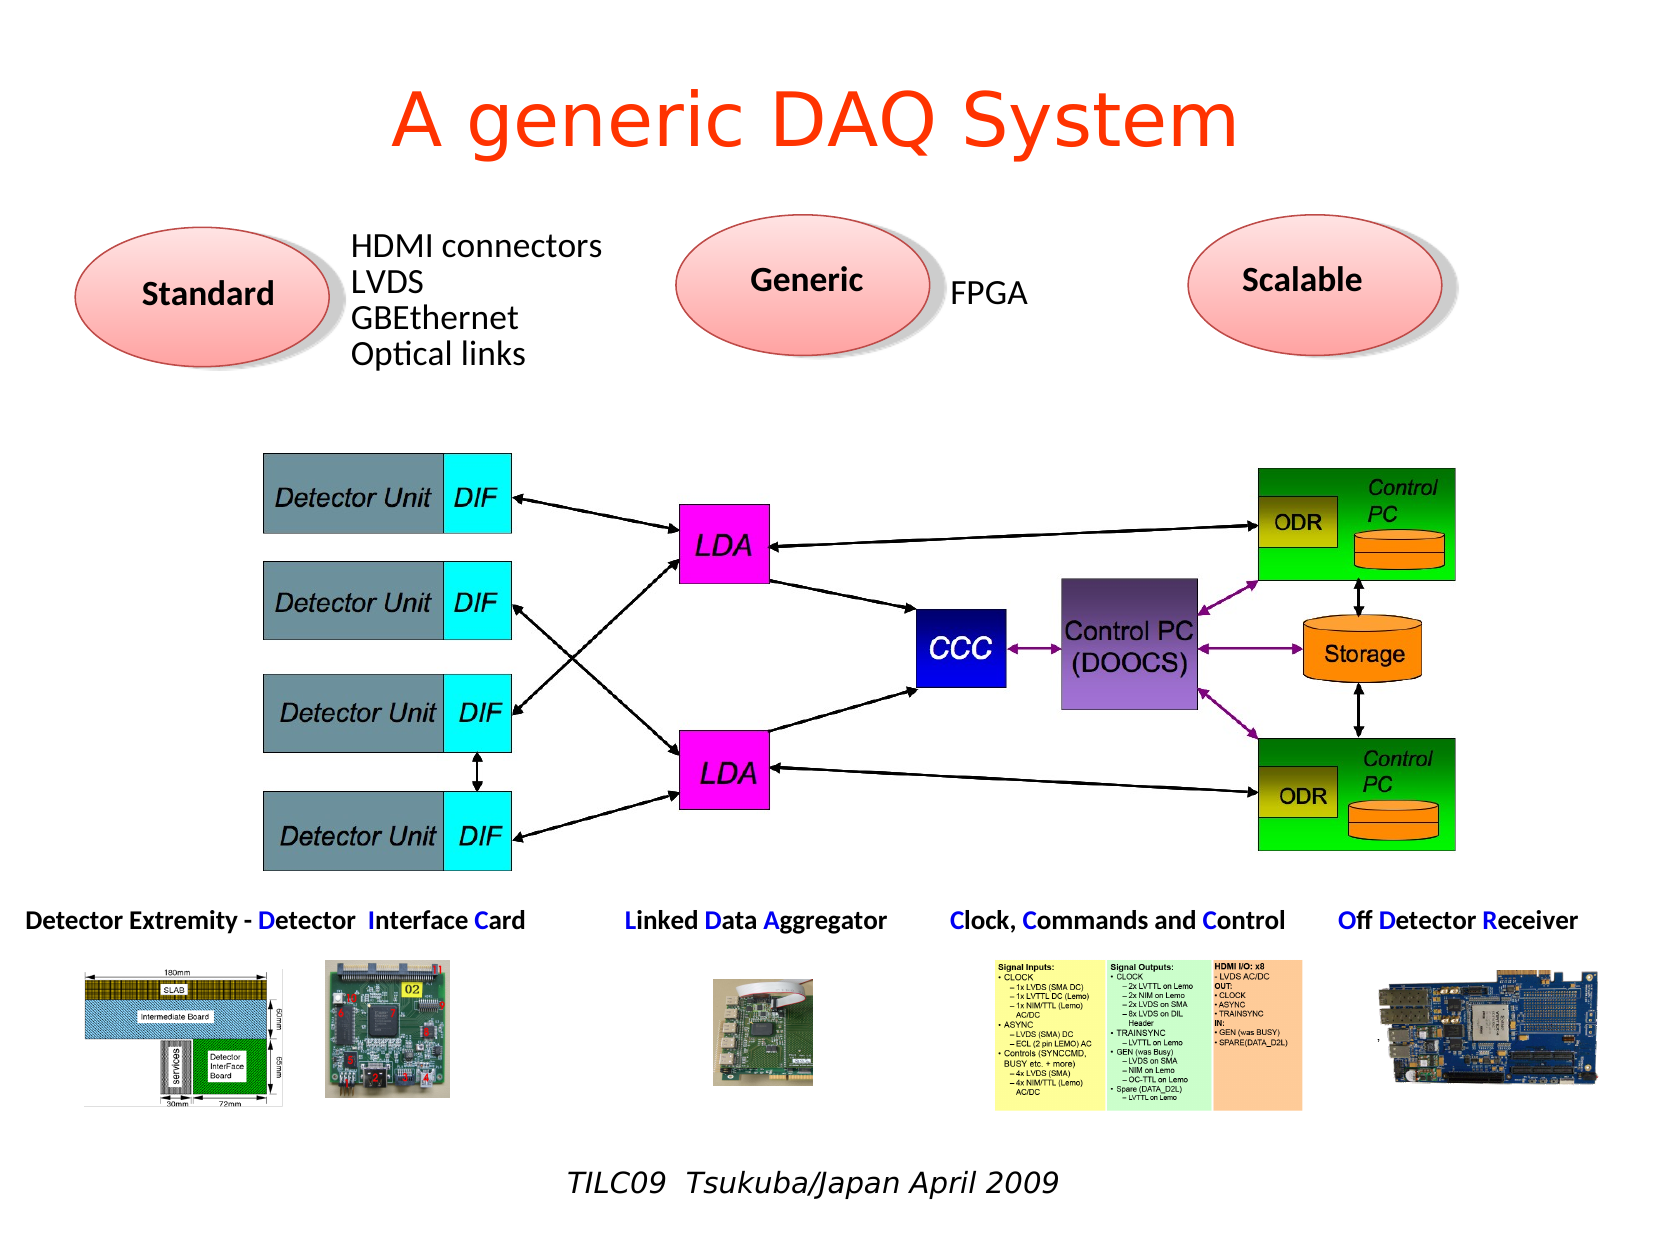

A generic DAQ System
HDMI connectors
LVDS
GBEthernet
Optical links
Generic
FPGA
Scalable
Standard
Detector Extremity - Detector Interface Card
Linked Data Aggregator
Clock, Commands and Control
Off Detector Receiver